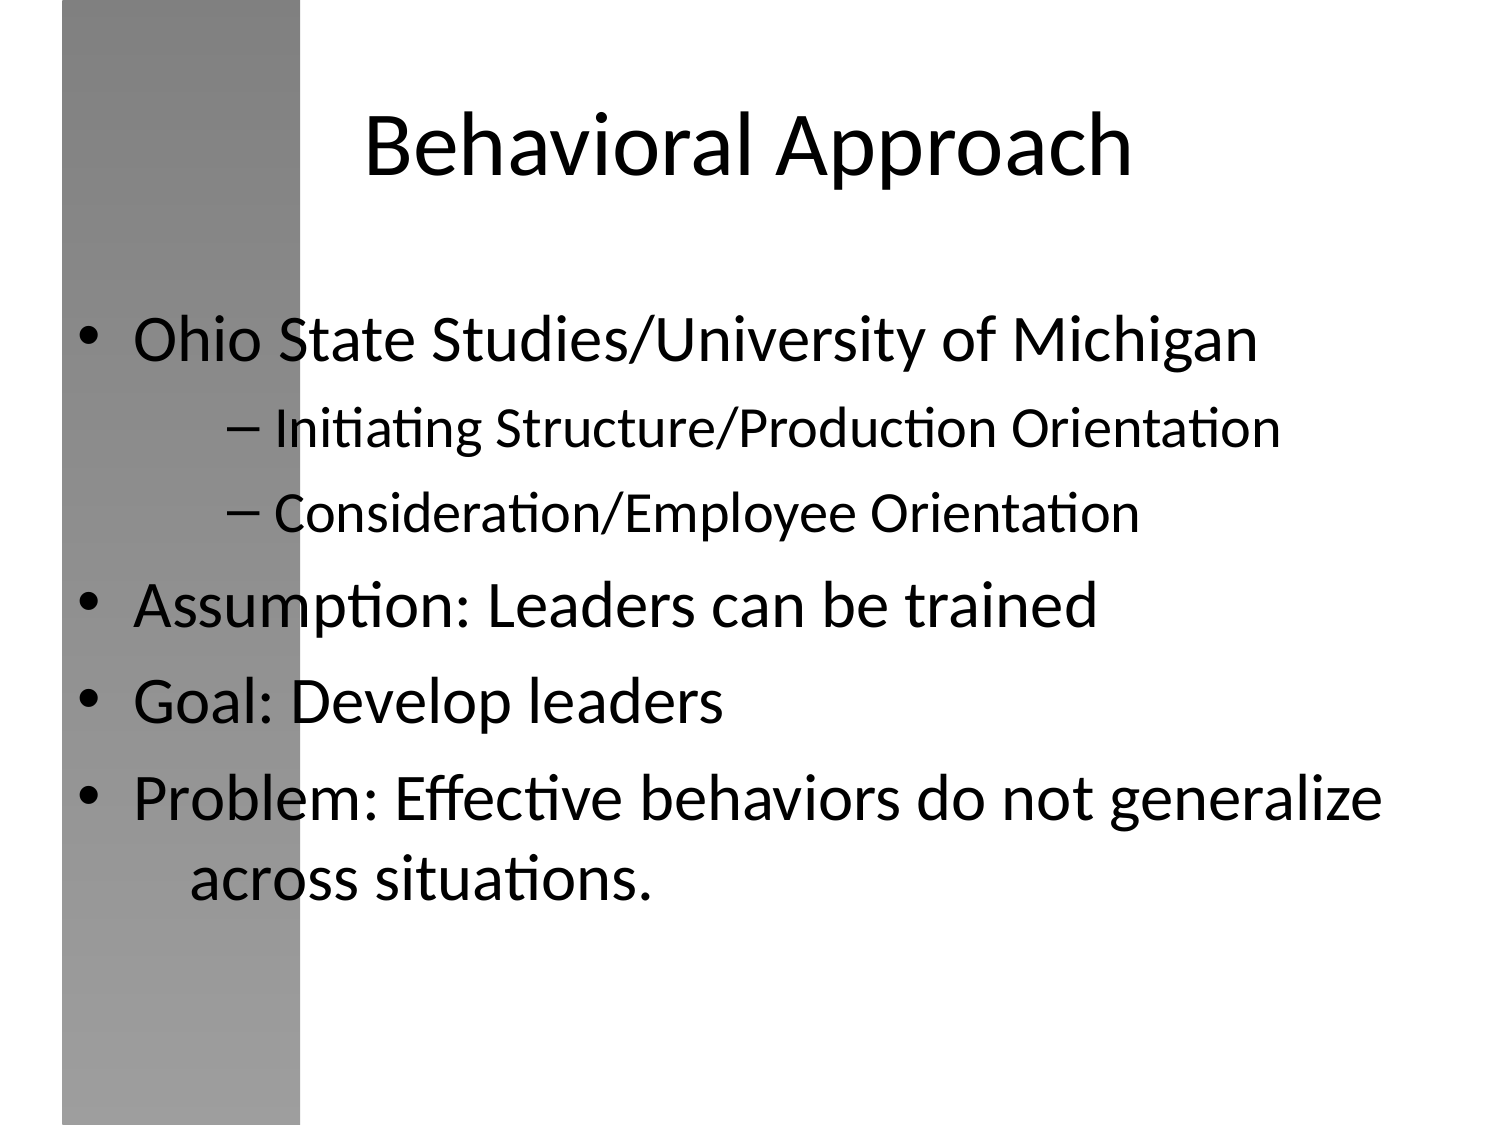

# Behavioral Approach
Ohio State Studies/University of Michigan
Initiating Structure/Production Orientation
Consideration/Employee Orientation
Assumption: Leaders can be trained
Goal: Develop leaders
Problem: Effective behaviors do not generalize across situations.